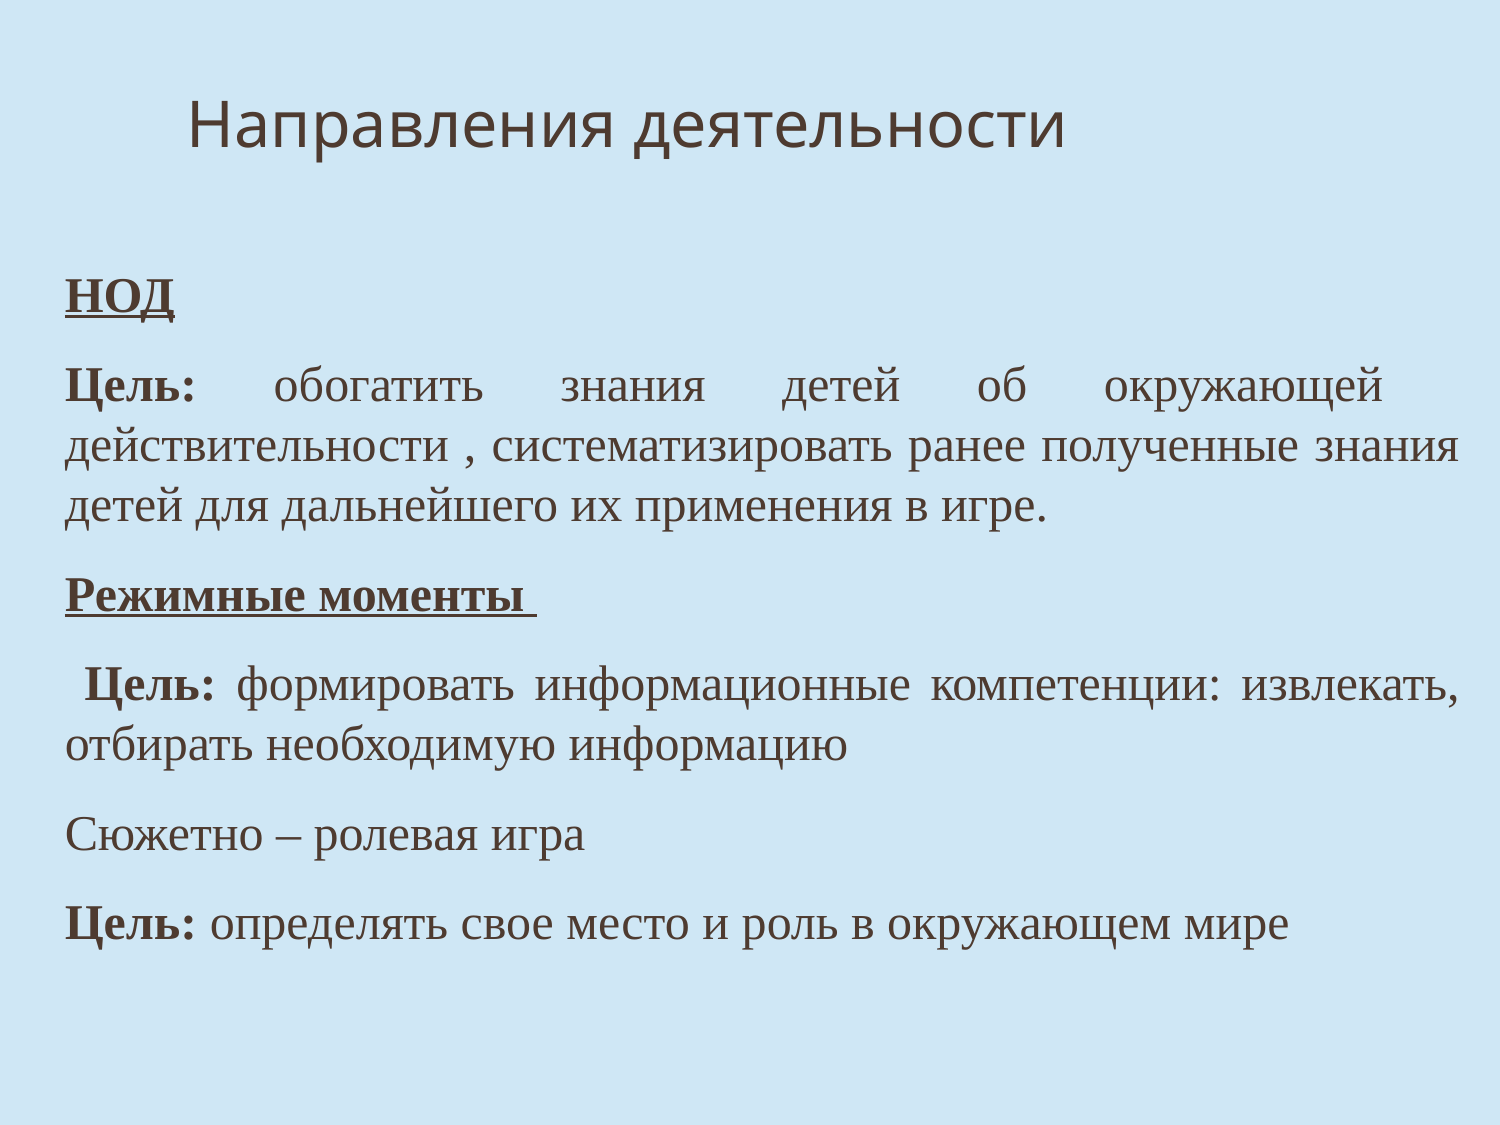

# Направления деятельности
НОД
Цель: обогатить знания детей об окружающей действительности , систематизировать ранее полученные знания детей для дальнейшего их применения в игре.
Режимные моменты
 Цель: формировать информационные компетенции: извлекать, отбирать необходимую информацию
Сюжетно – ролевая игра
Цель: определять свое место и роль в окружающем мире